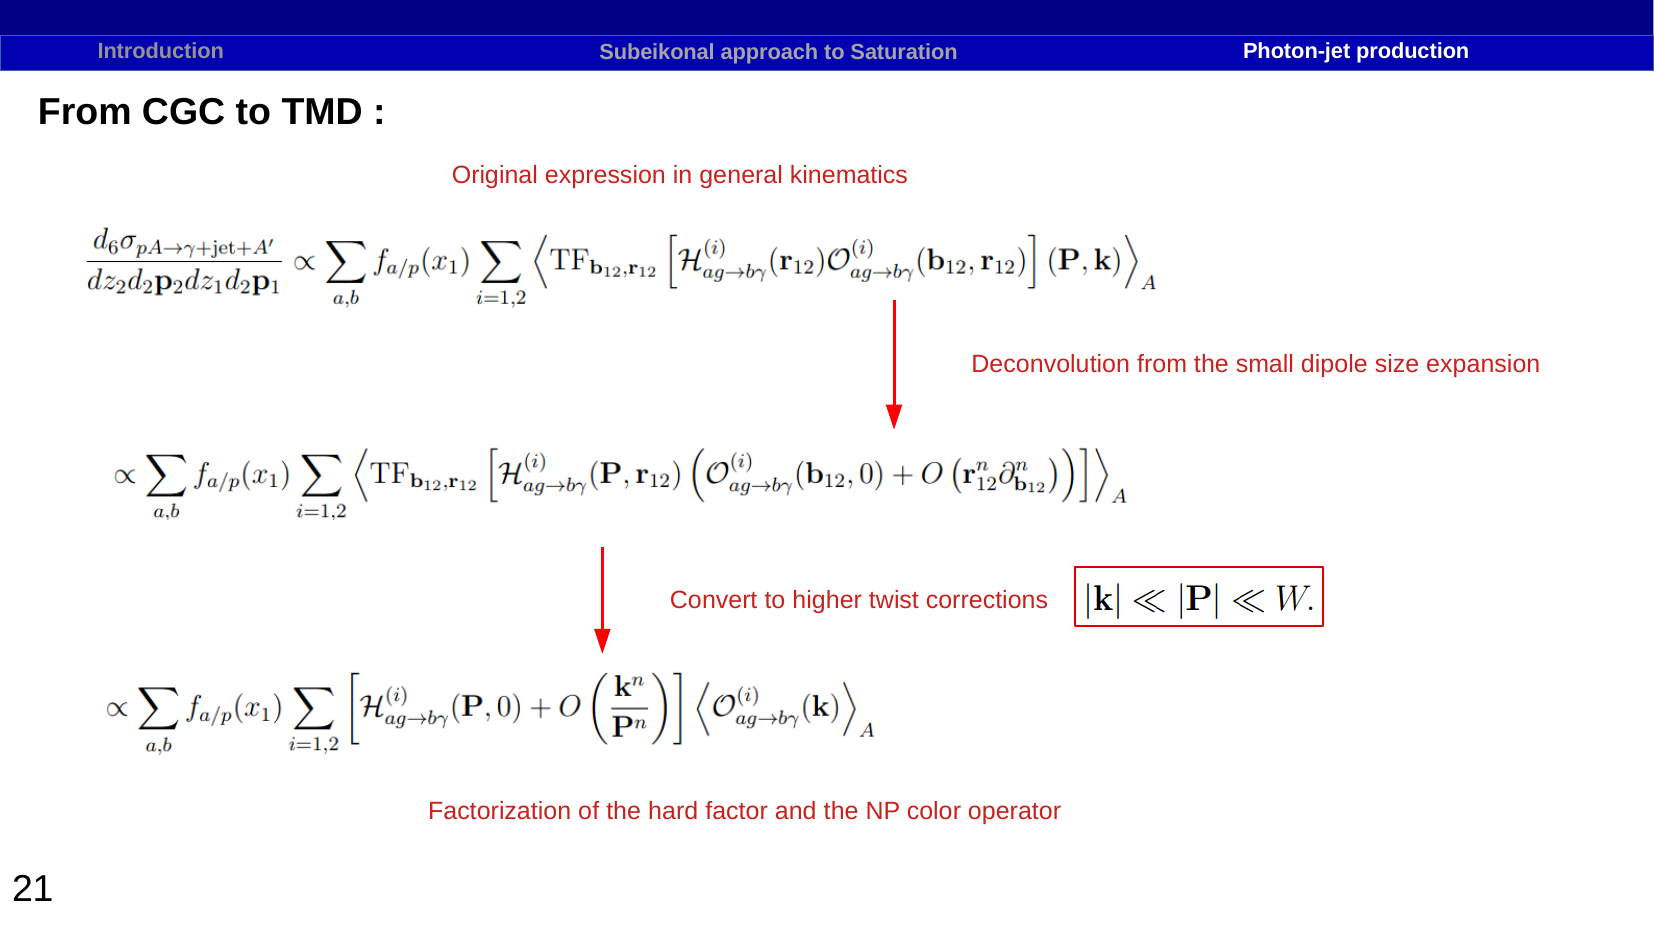

Introduction
Photon-jet production
Subeikonal approach to Saturation
 From CGC to TMD :
Original expression in general kinematics
Deconvolution from the small dipole size expansion
Convert to higher twist corrections
Factorization of the hard factor and the NP color operator